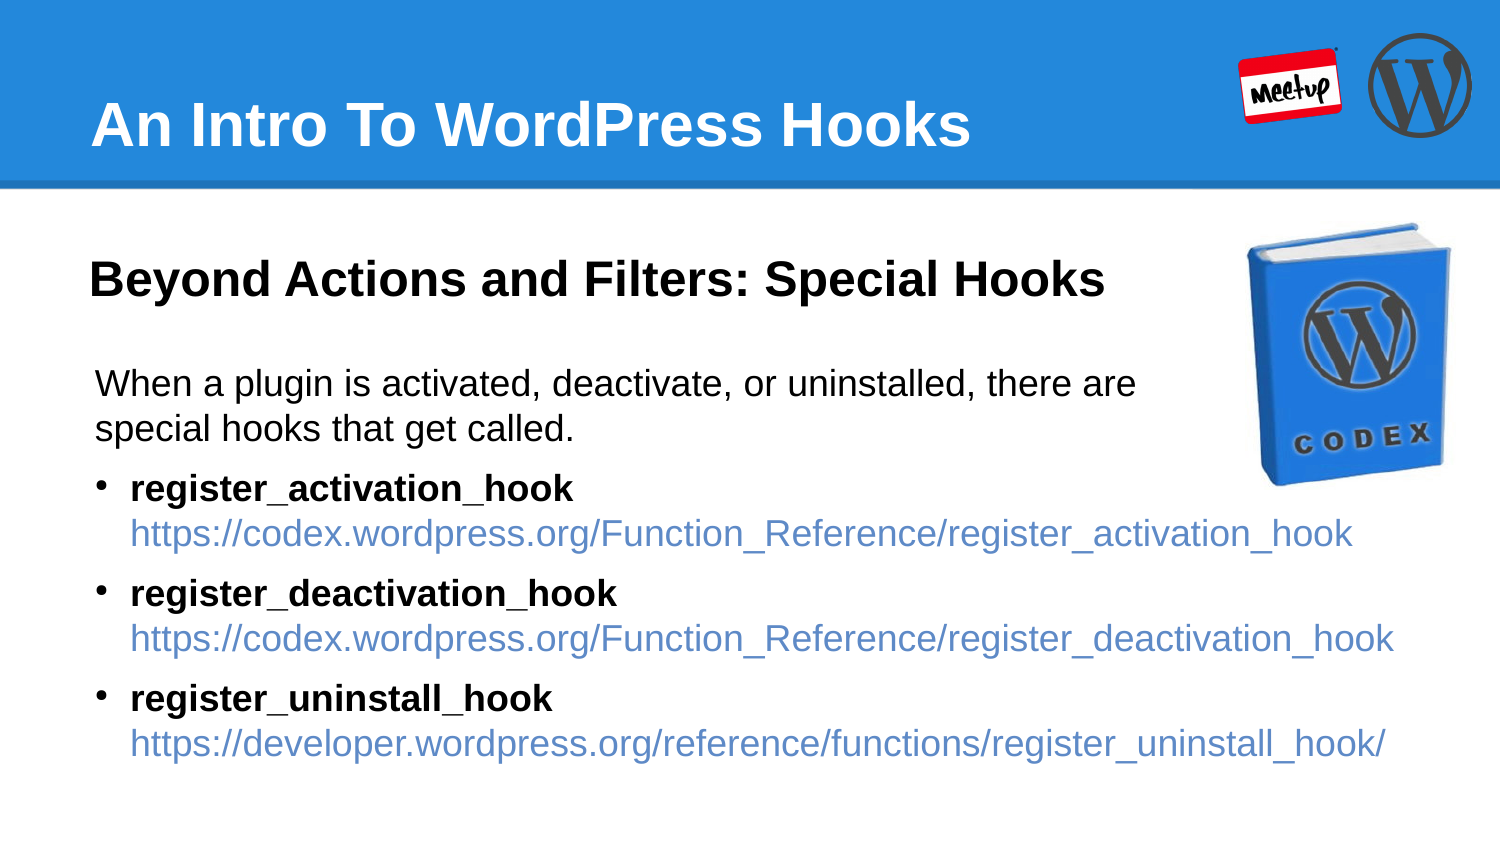

# An Intro To WordPress Hooks
Beyond Actions and Filters: Special Hooks
When a plugin is activated, deactivate, or uninstalled, there are
special hooks that get called.
register_activation_hook
https://codex.wordpress.org/Function_Reference/register_activation_hook
register_deactivation_hook https://codex.wordpress.org/Function_Reference/register_deactivation_hook
register_uninstall_hook https://developer.wordpress.org/reference/functions/register_uninstall_hook/